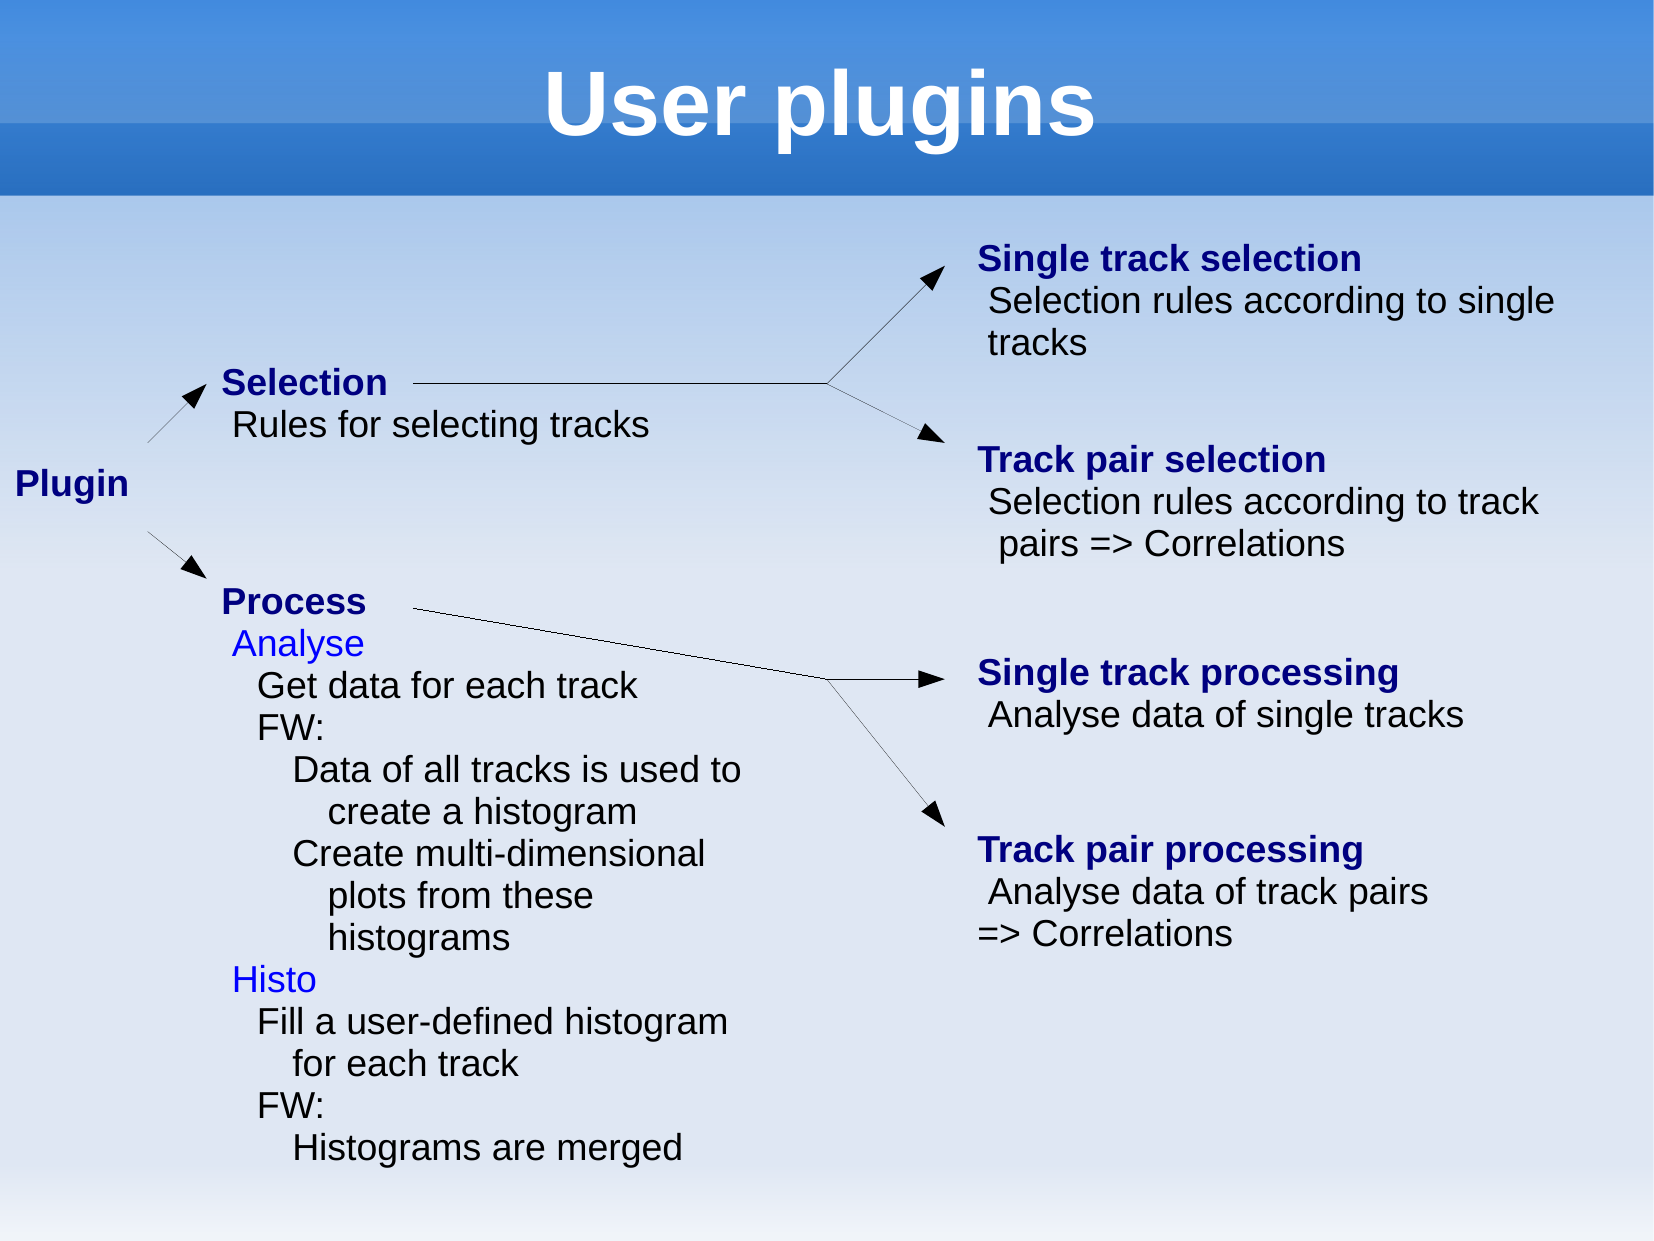

# User plugins
Single track selection
 Selection rules according to single tracks
Selection
 Rules for selecting tracks
Track pair selection
 Selection rules according to track pairs => Correlations
Plugin
Process
 Analyse
Get data for each track
FW:
Data of all tracks is used to create a histogram
Create multi-dimensional plots from these histograms
 Histo
Fill a user-defined histogram for each track
FW:
Histograms are merged
Single track processing
 Analyse data of single tracks
Track pair processing
 Analyse data of track pairs => Correlations